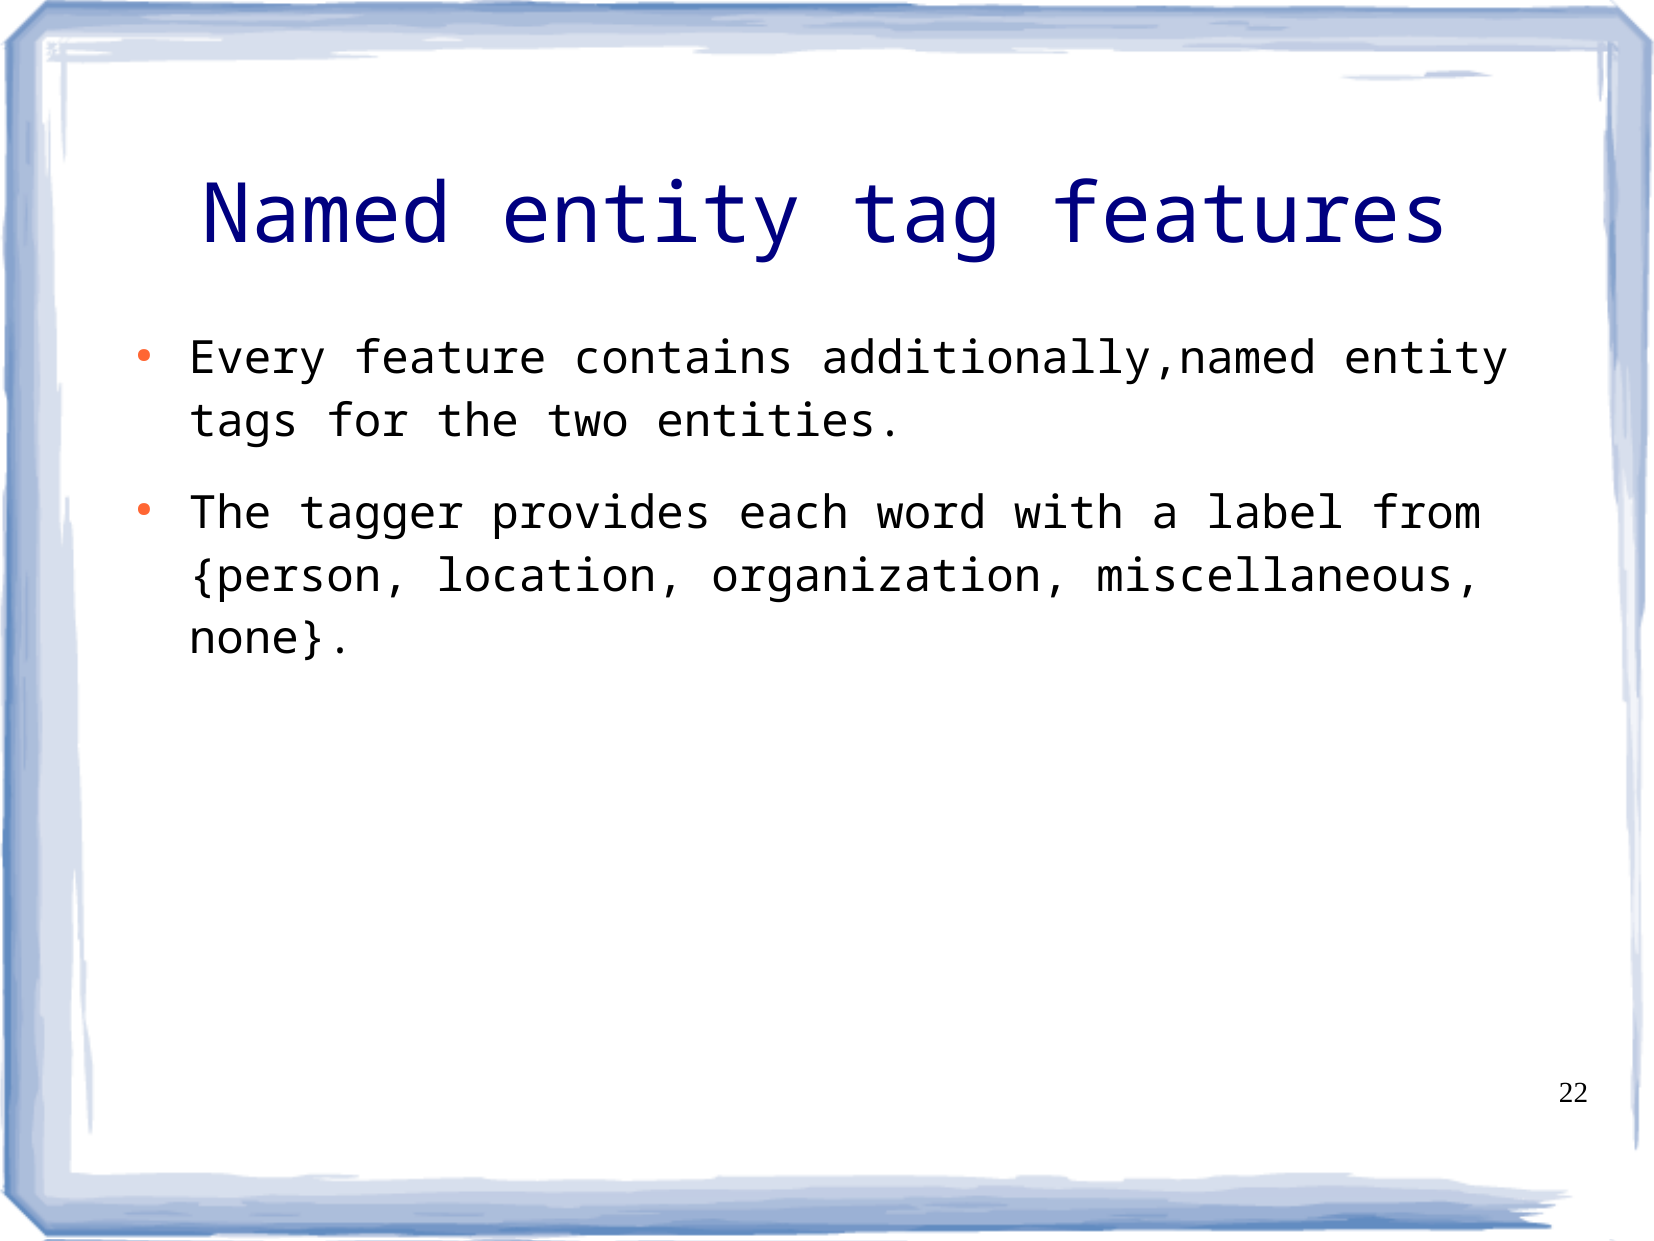

# Named entity tag features
Every feature contains additionally,named entity tags for the two entities.
The tagger provides each word with a label from {person, location, organization, miscellaneous, none}.
22